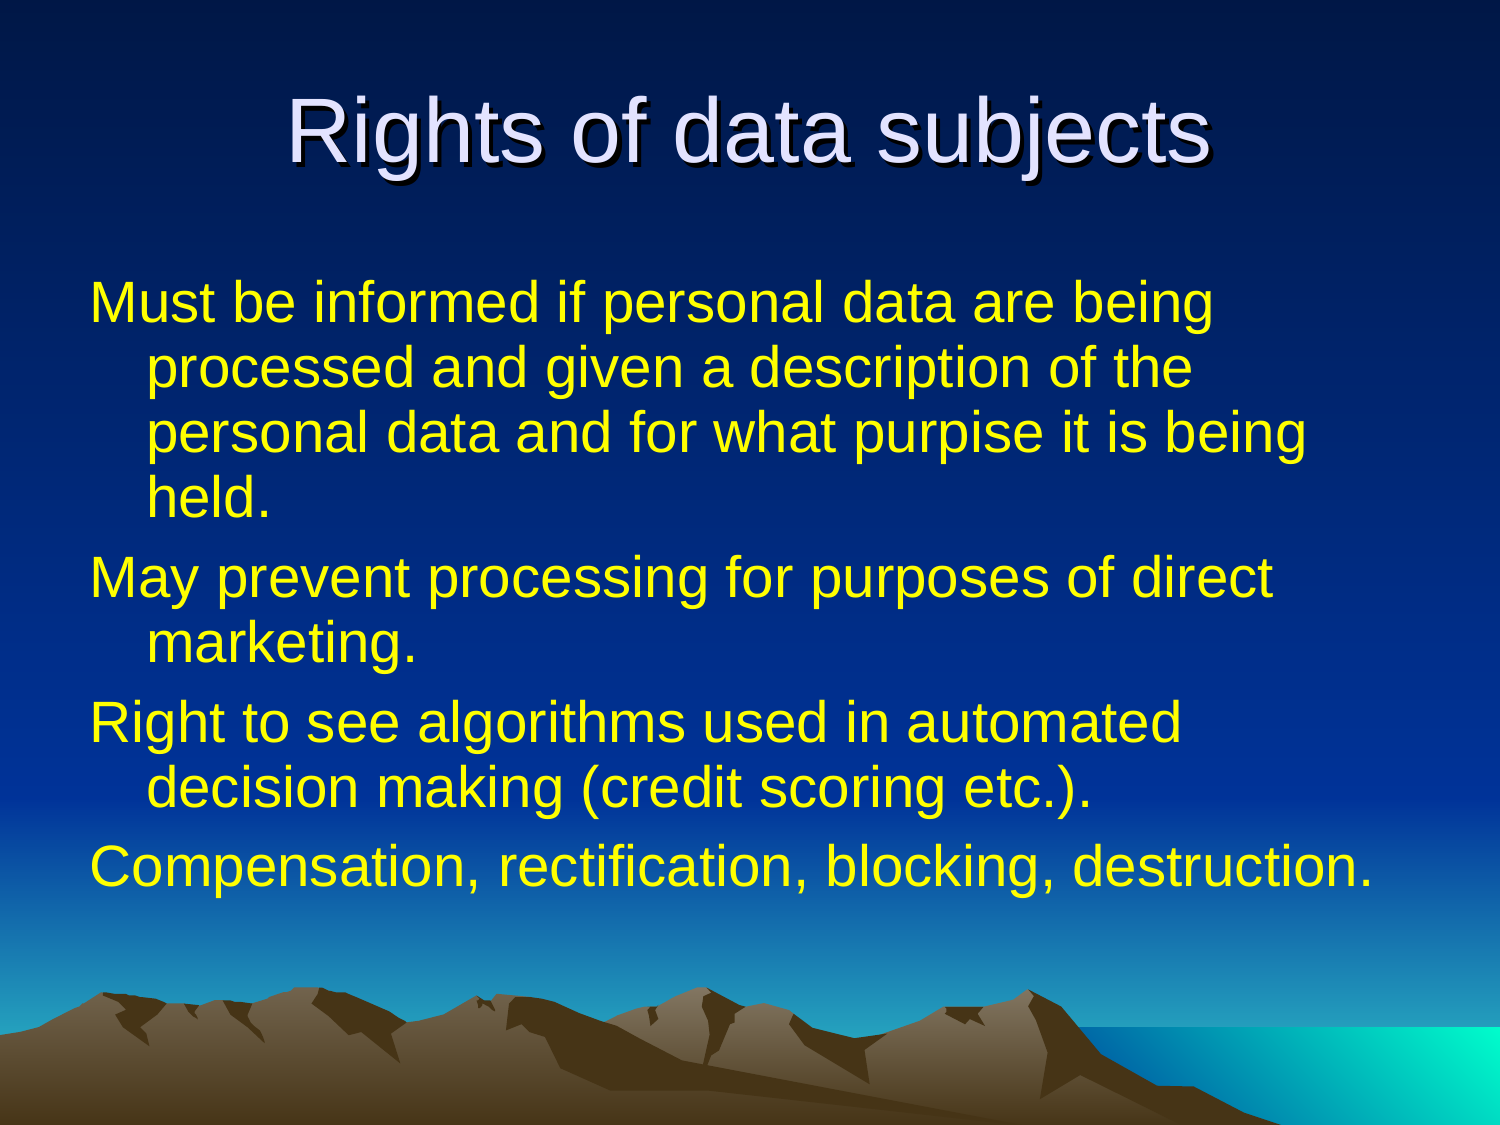

# Rights of data subjects
Must be informed if personal data are being processed and given a description of the personal data and for what purpise it is being held.
May prevent processing for purposes of direct marketing.
Right to see algorithms used in automated decision making (credit scoring etc.).
Compensation, rectification, blocking, destruction.